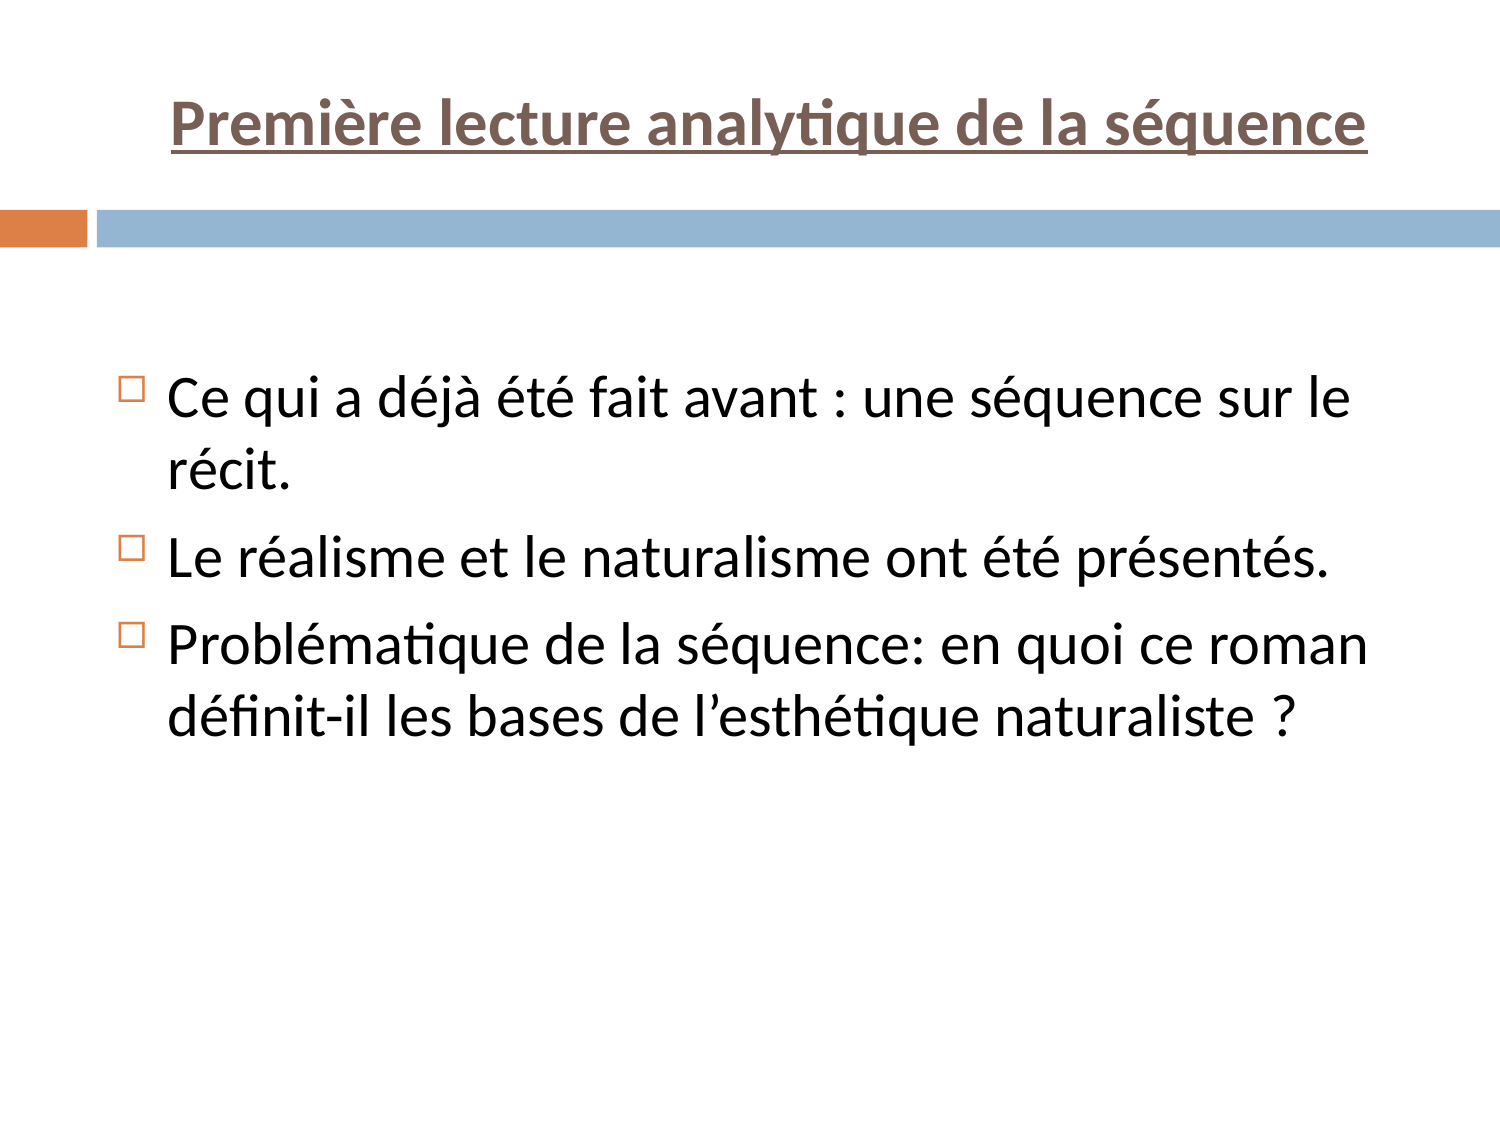

# Première lecture analytique de la séquence
Ce qui a déjà été fait avant : une séquence sur le récit.
Le réalisme et le naturalisme ont été présentés.
Problématique de la séquence: en quoi ce roman définit-il les bases de l’esthétique naturaliste ?